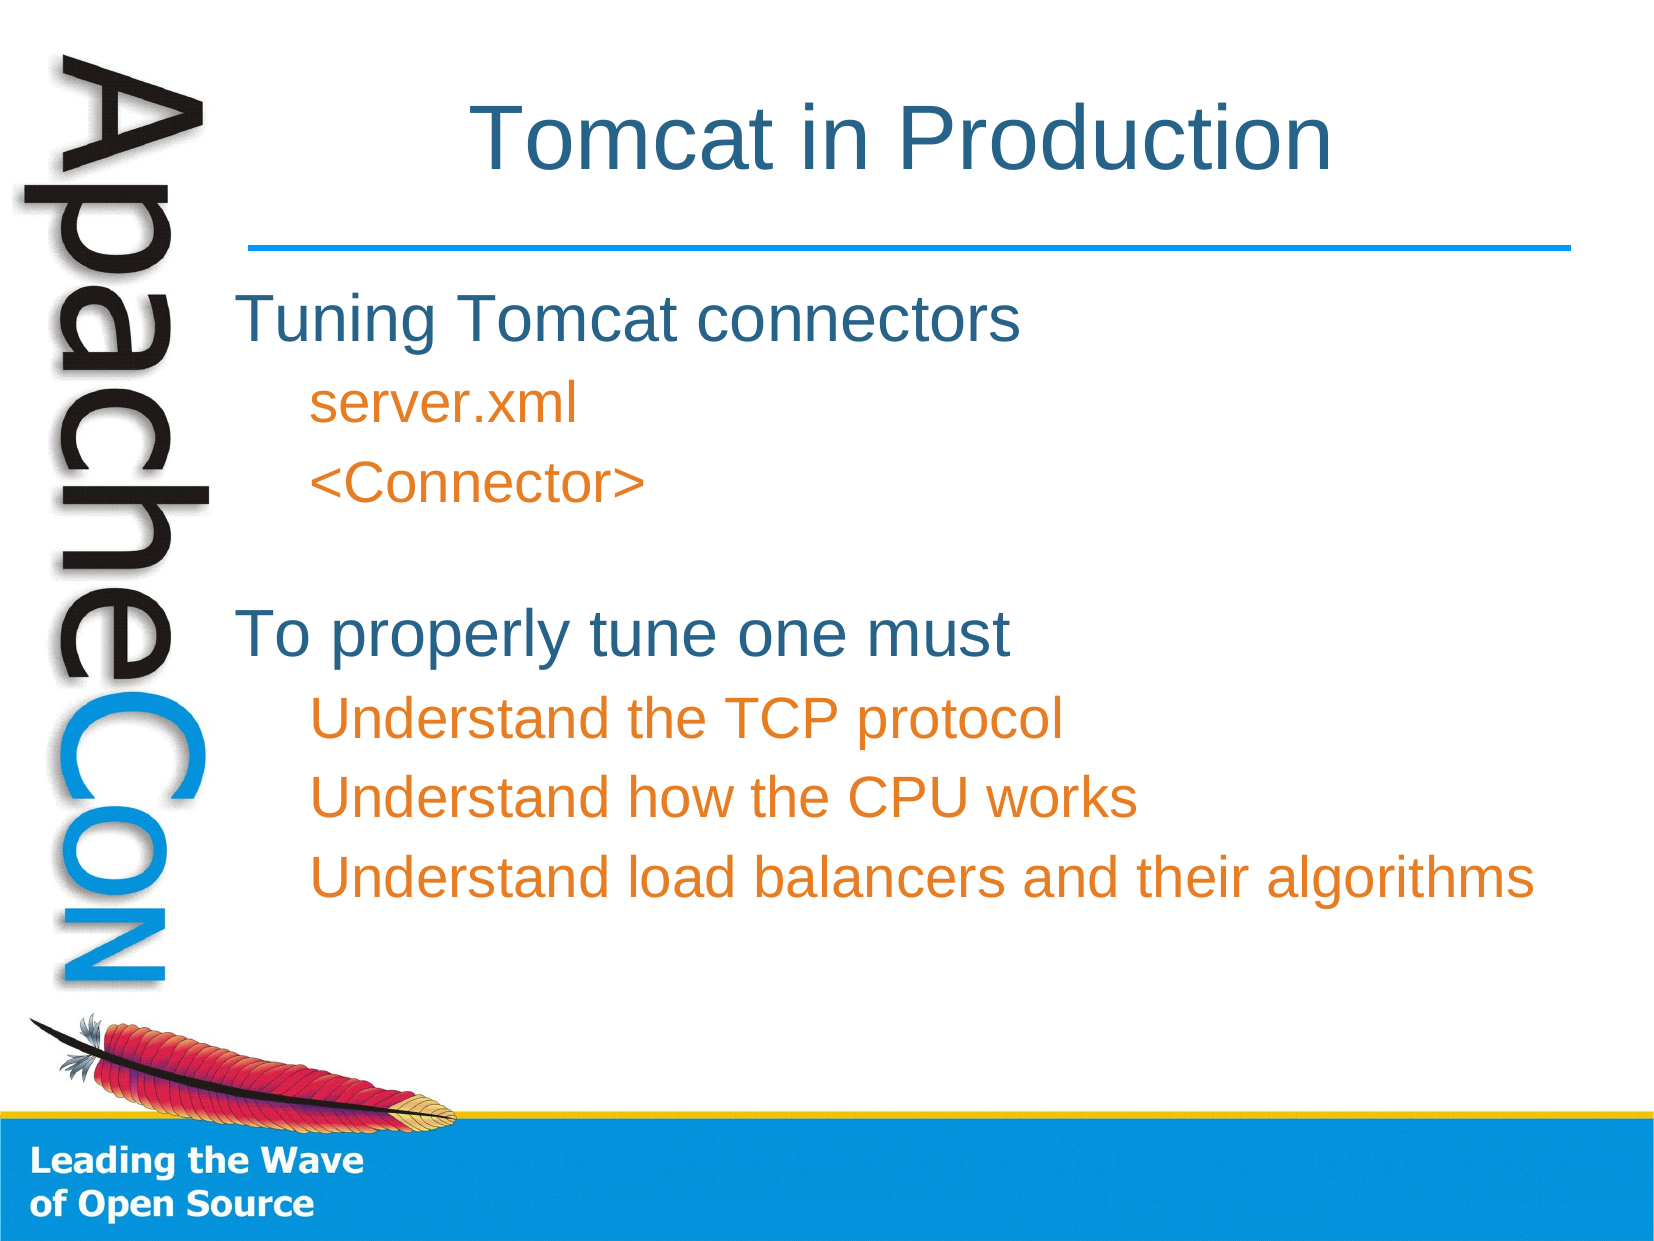

# Tomcat in Production
Tuning Tomcat connectors
server.xml
<Connector>
To properly tune one must
Understand the TCP protocol
Understand how the CPU works
Understand load balancers and their algorithms